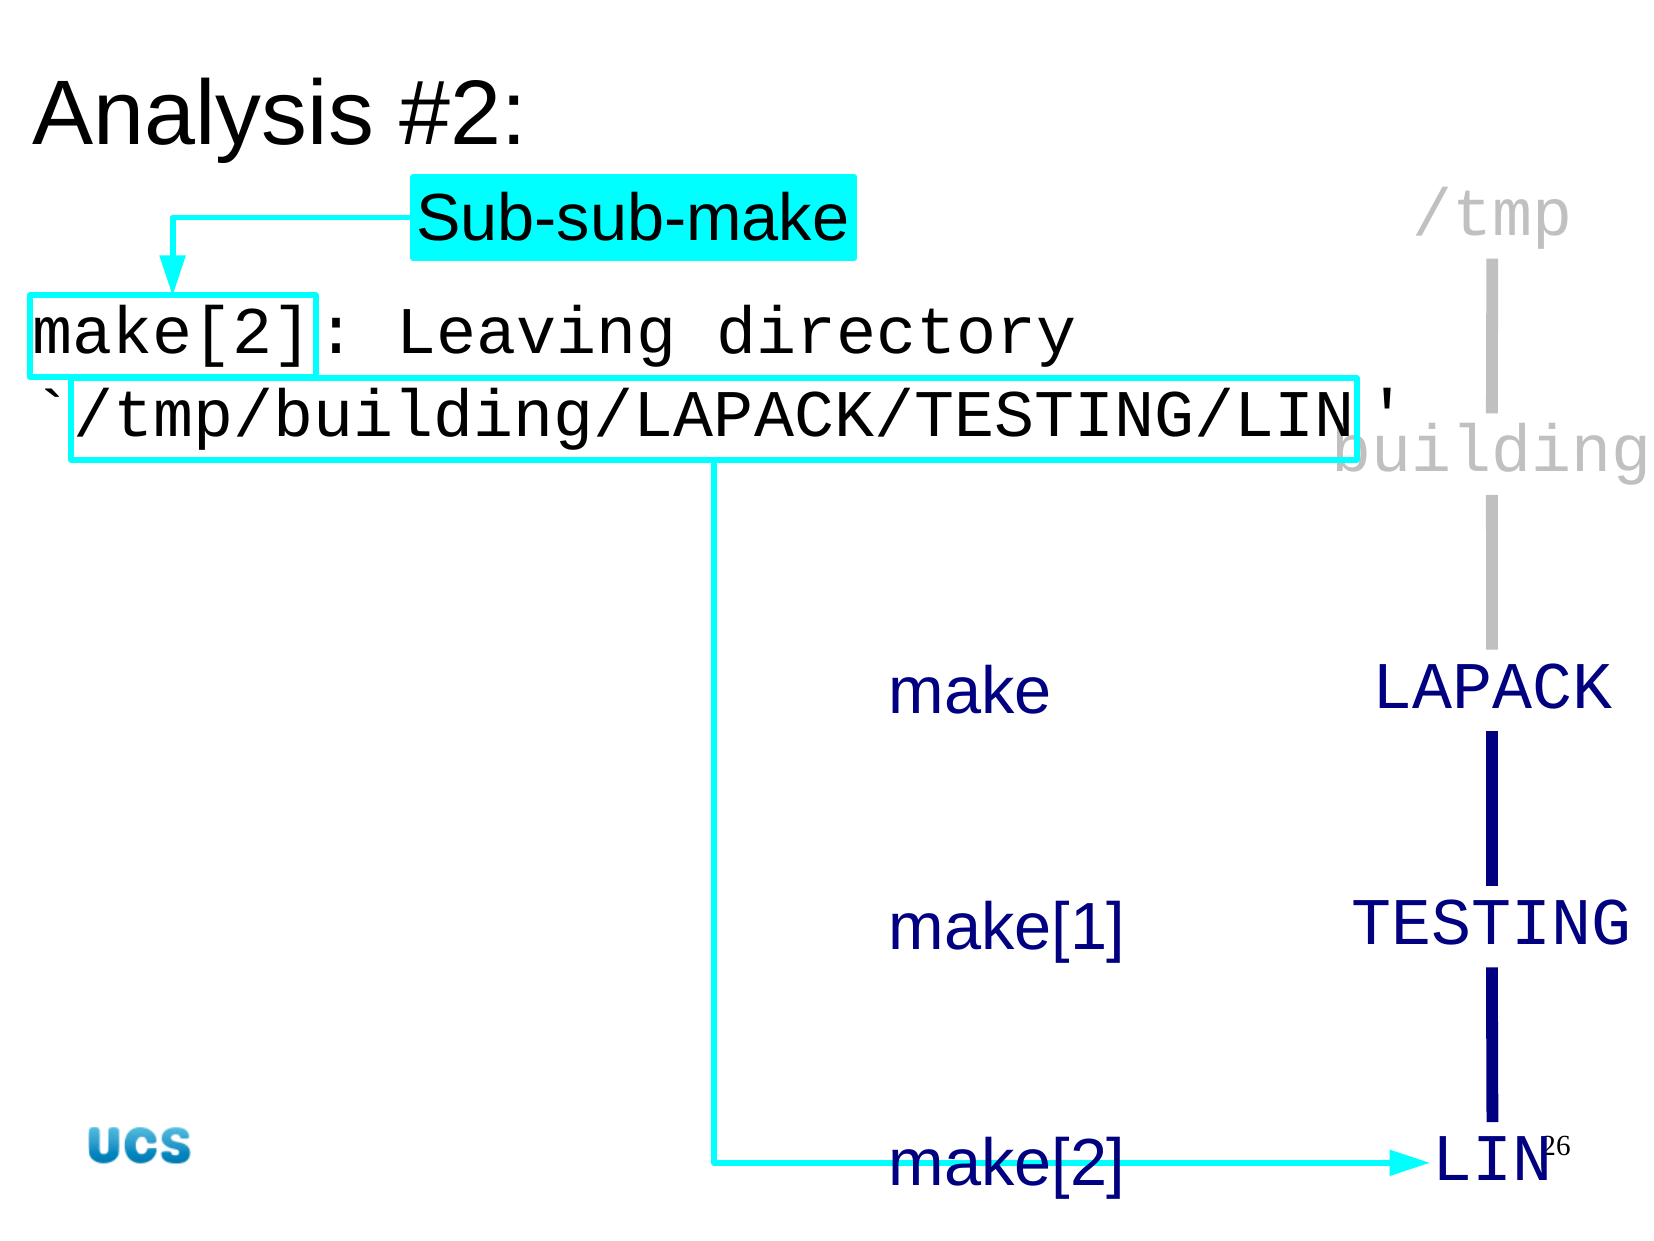

Analysis #2:
Sub-sub-make
/tmp
make[2]
: Leaving directory
`
/tmp/building/LAPACK/TESTING/LIN
'
building
make
LAPACK
make[1]
TESTING
make[2]
LIN
26